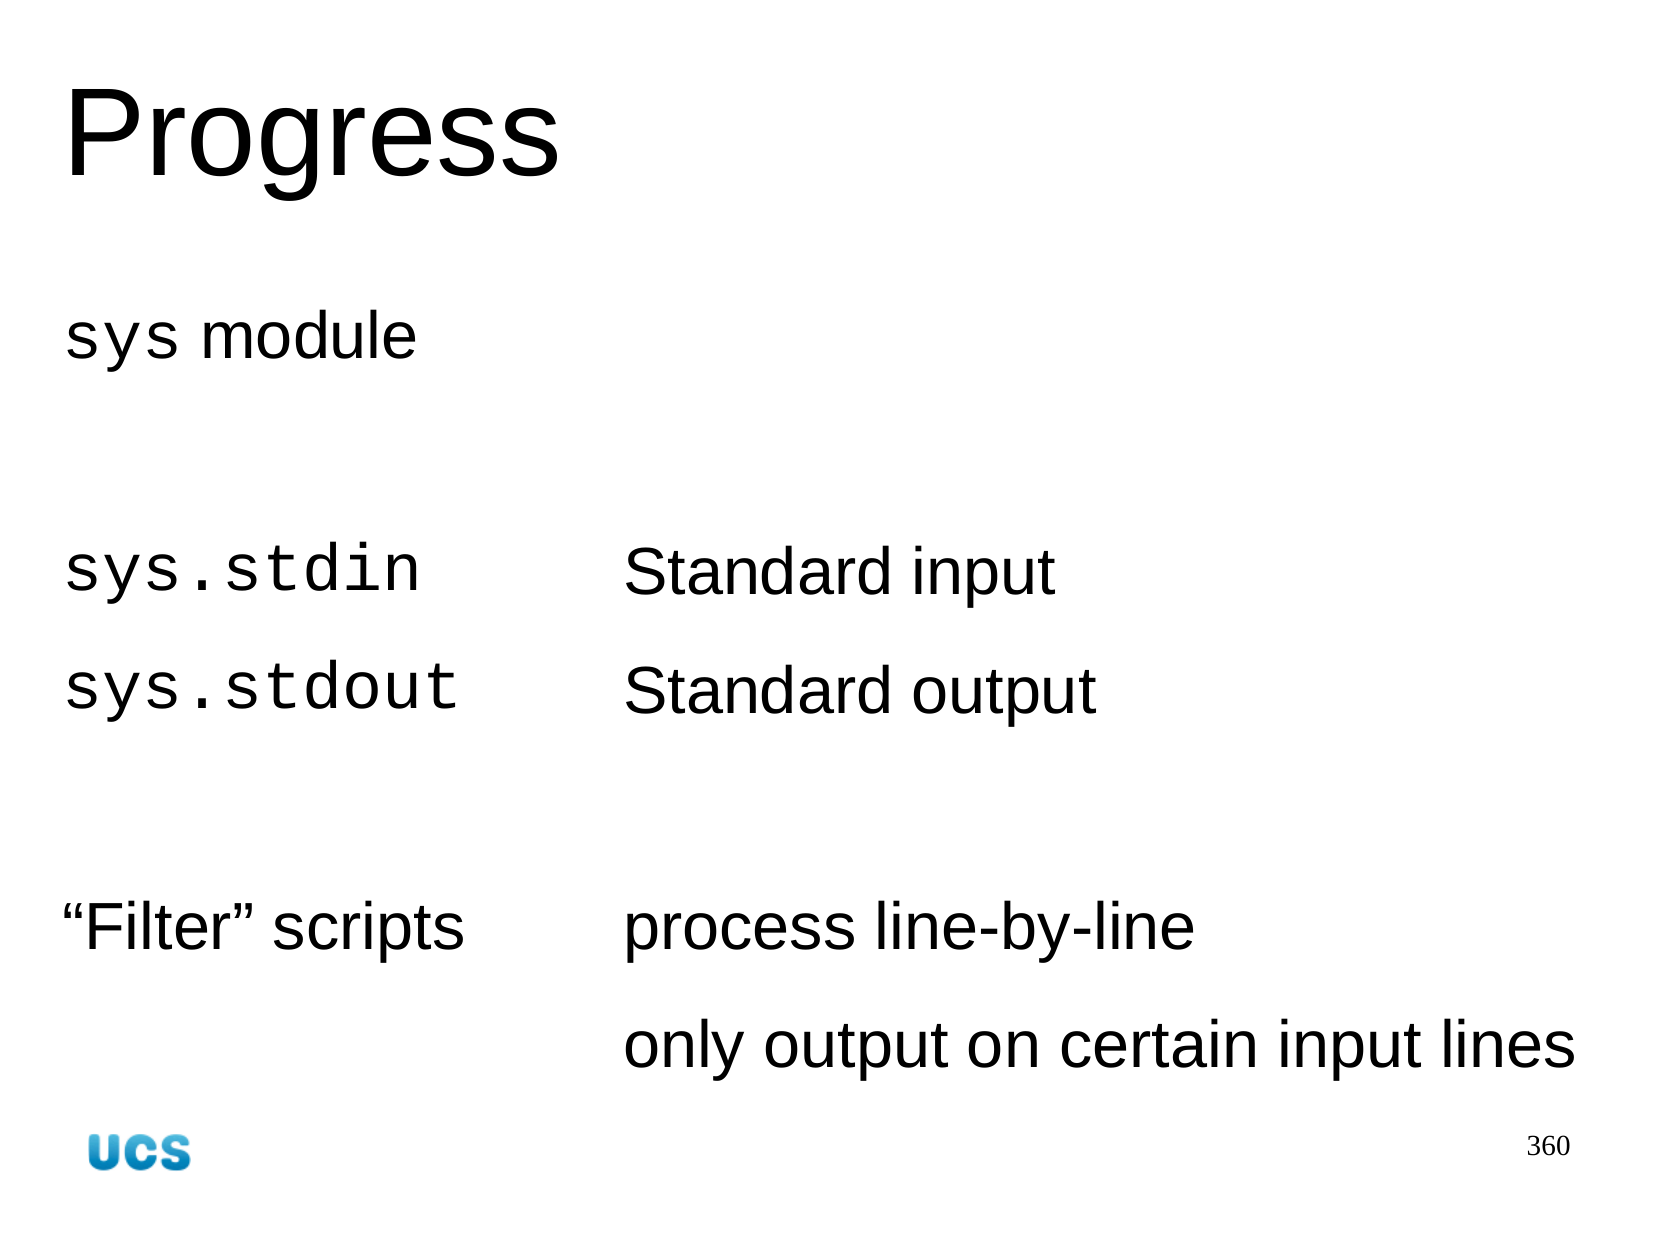

Progress
sys module
sys.stdin
Standard input
sys.stdout
Standard output
“Filter” scripts
process line-by-line
only output on certain input lines
360